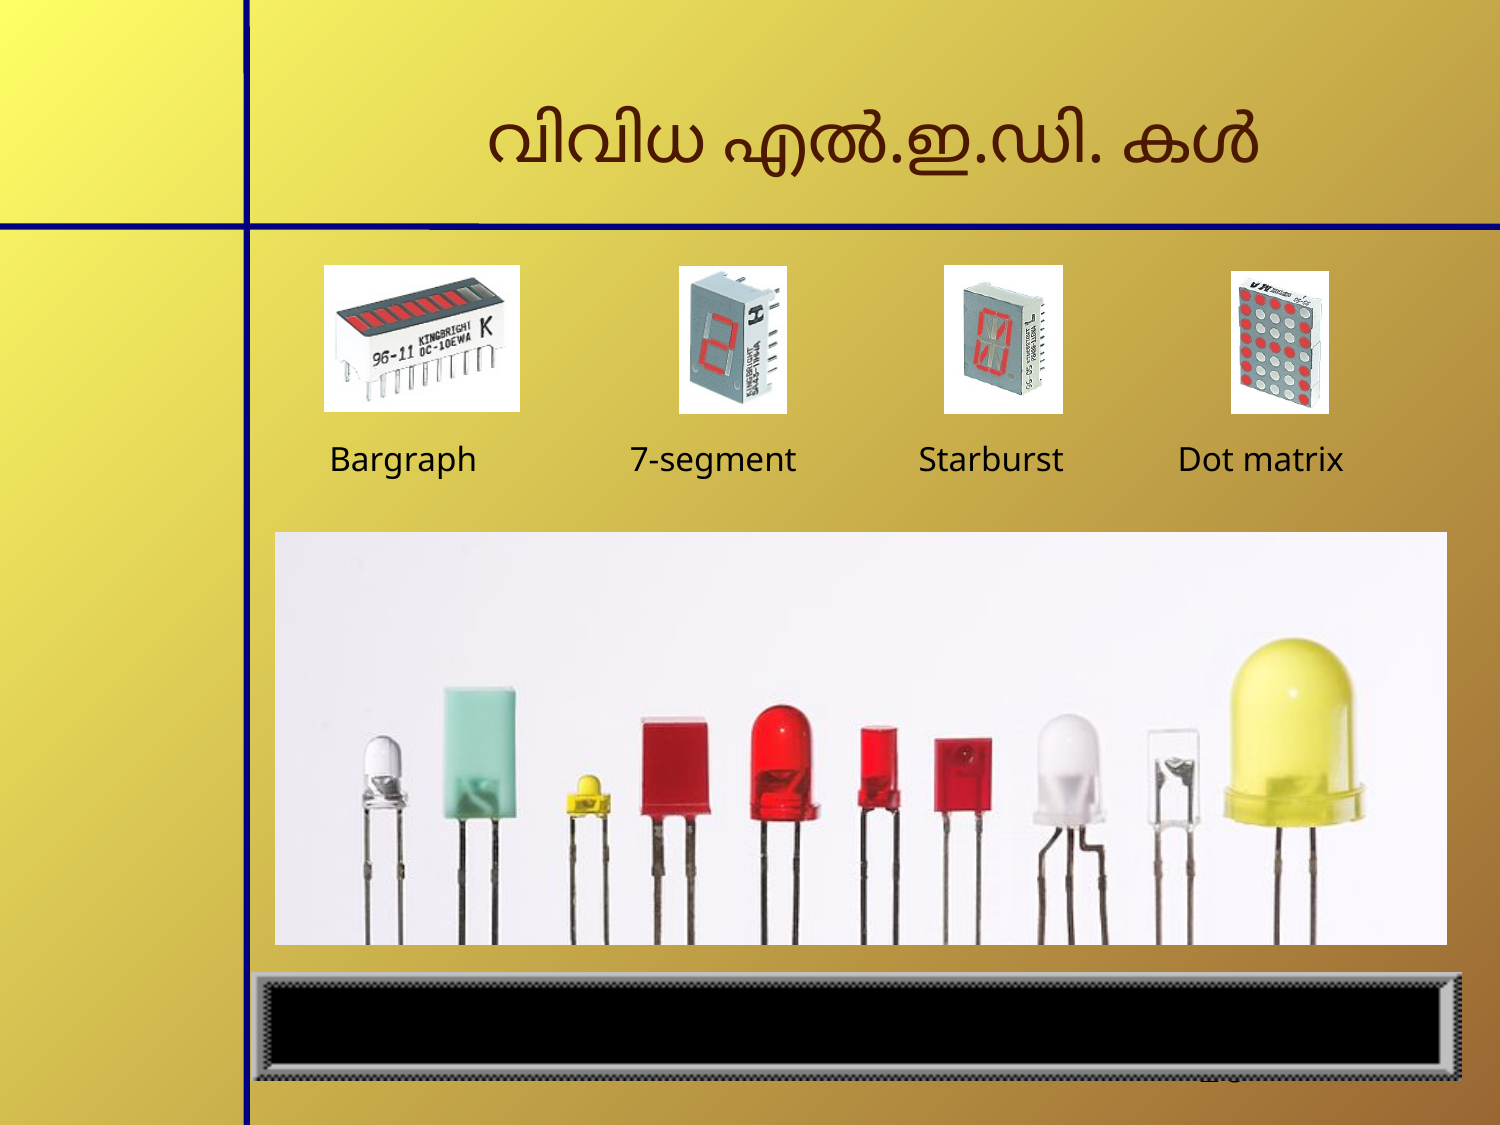

വിവിധ എല്‍.ഇ.ഡി. കള്‍
#
| Bargraph | 7-segment | Starburst | Dot matrix |
| --- | --- | --- | --- |
16